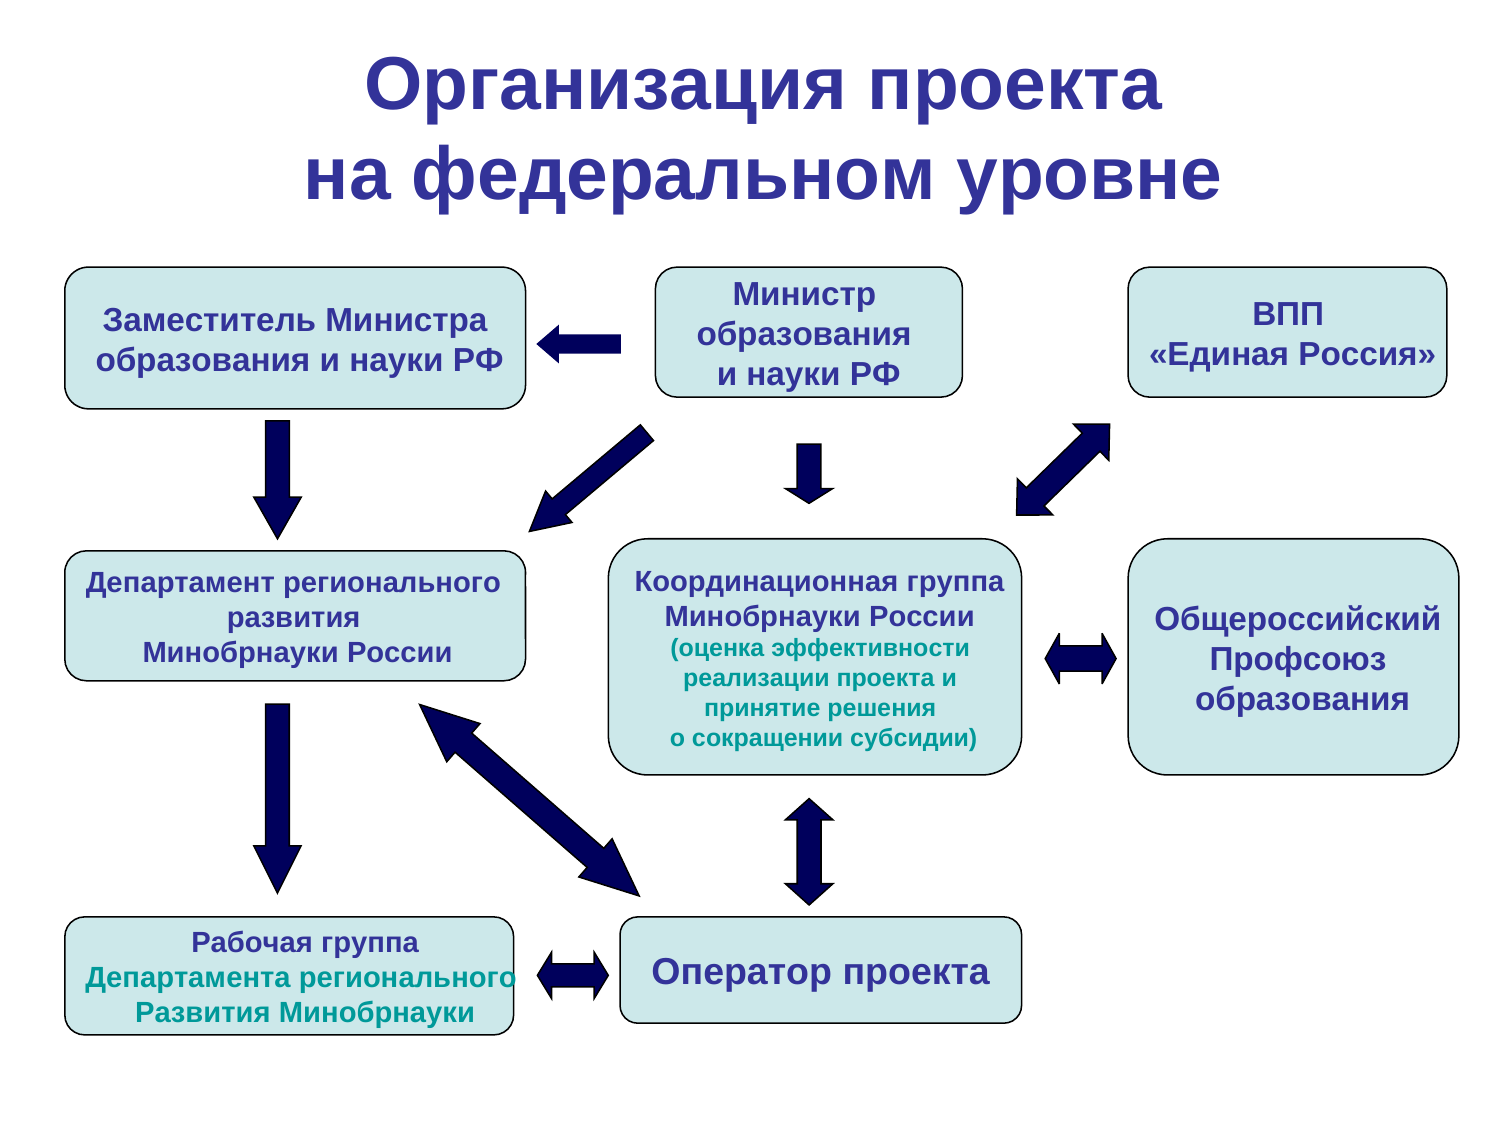

Организация проекта
на федеральном уровне
Заместитель Министра
 образования и науки РФ
Министр
образования
и науки РФ
ВПП
«Единая Россия»
Координационная группа
Минобрнауки России
(оценка эффективности
реализации проекта и
принятие решения
о сокращении субсидии)
Общероссийский
Профсоюз
образования
Департамент регионального
развития
Минобрнауки России
Рабочая группа
Департамента регионального
Развития Минобрнауки
Оператор проекта